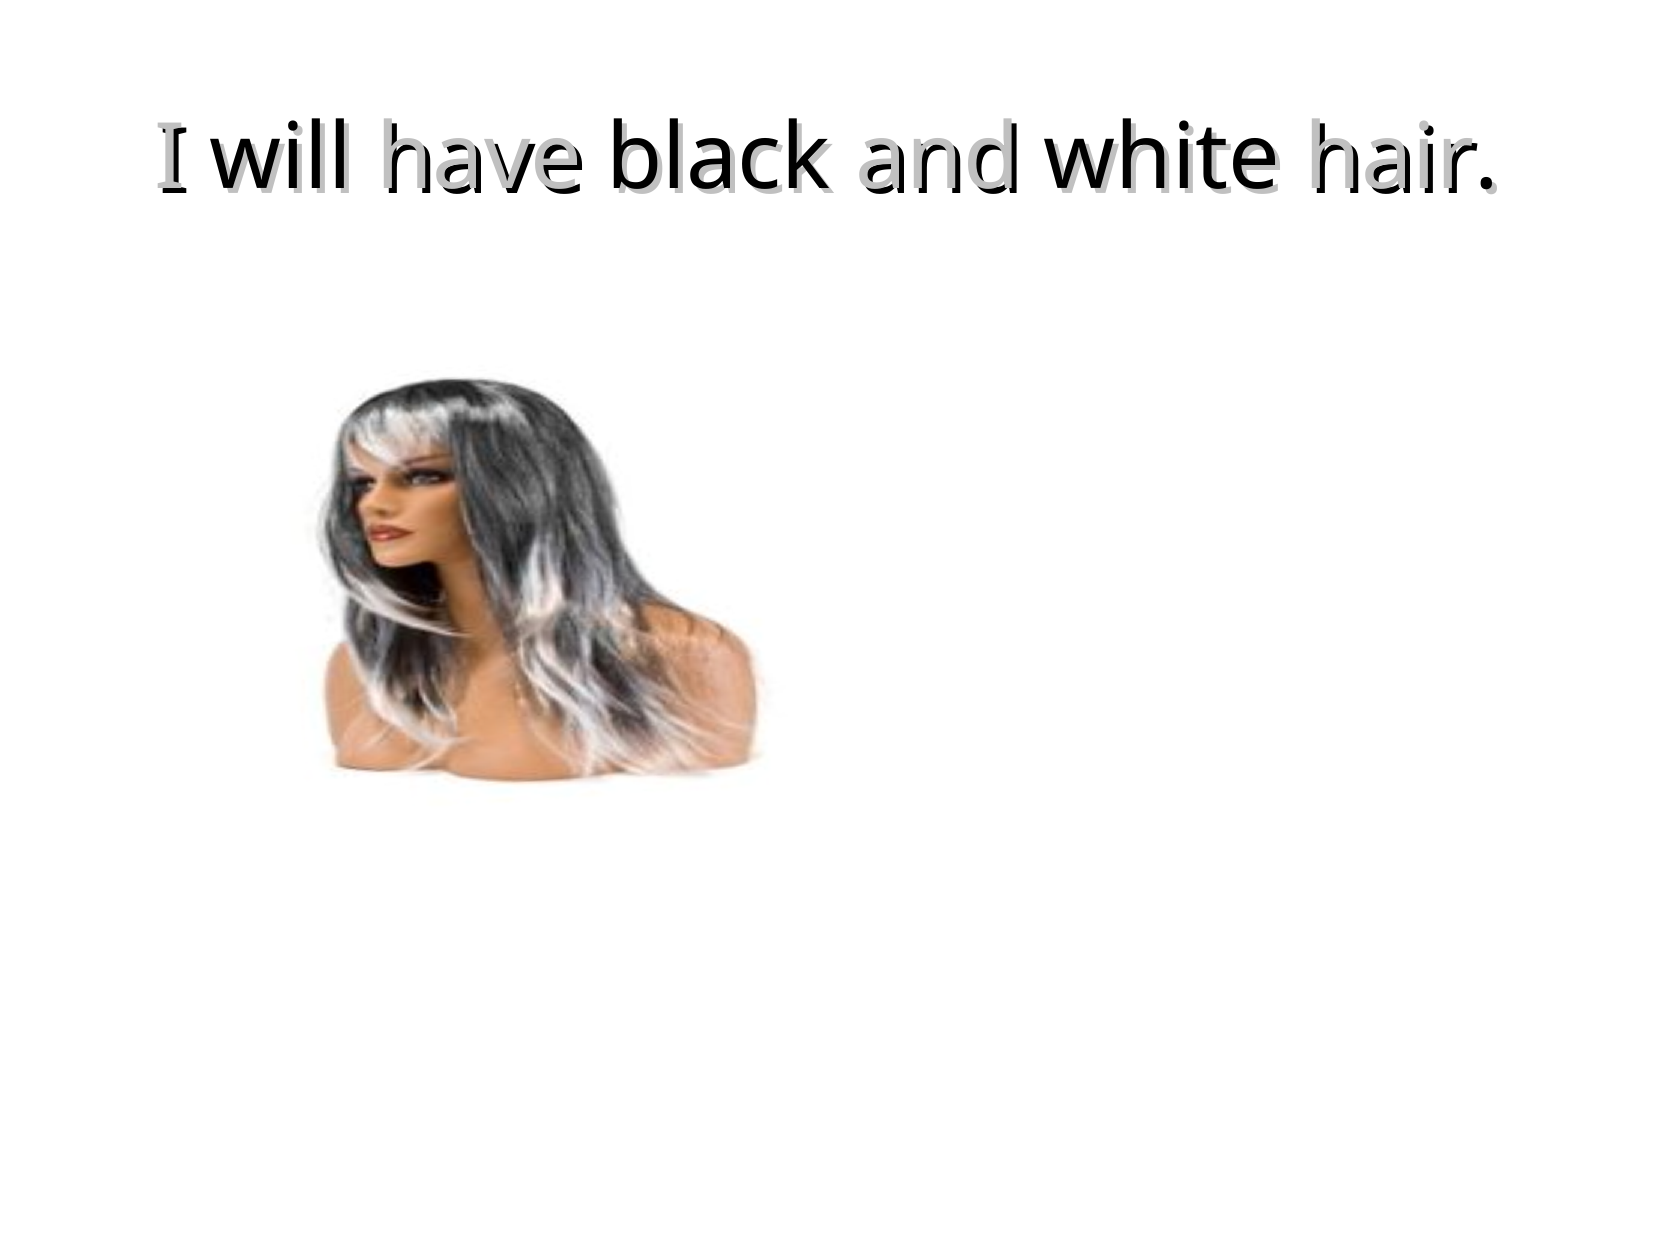

# I will have black and white hair.